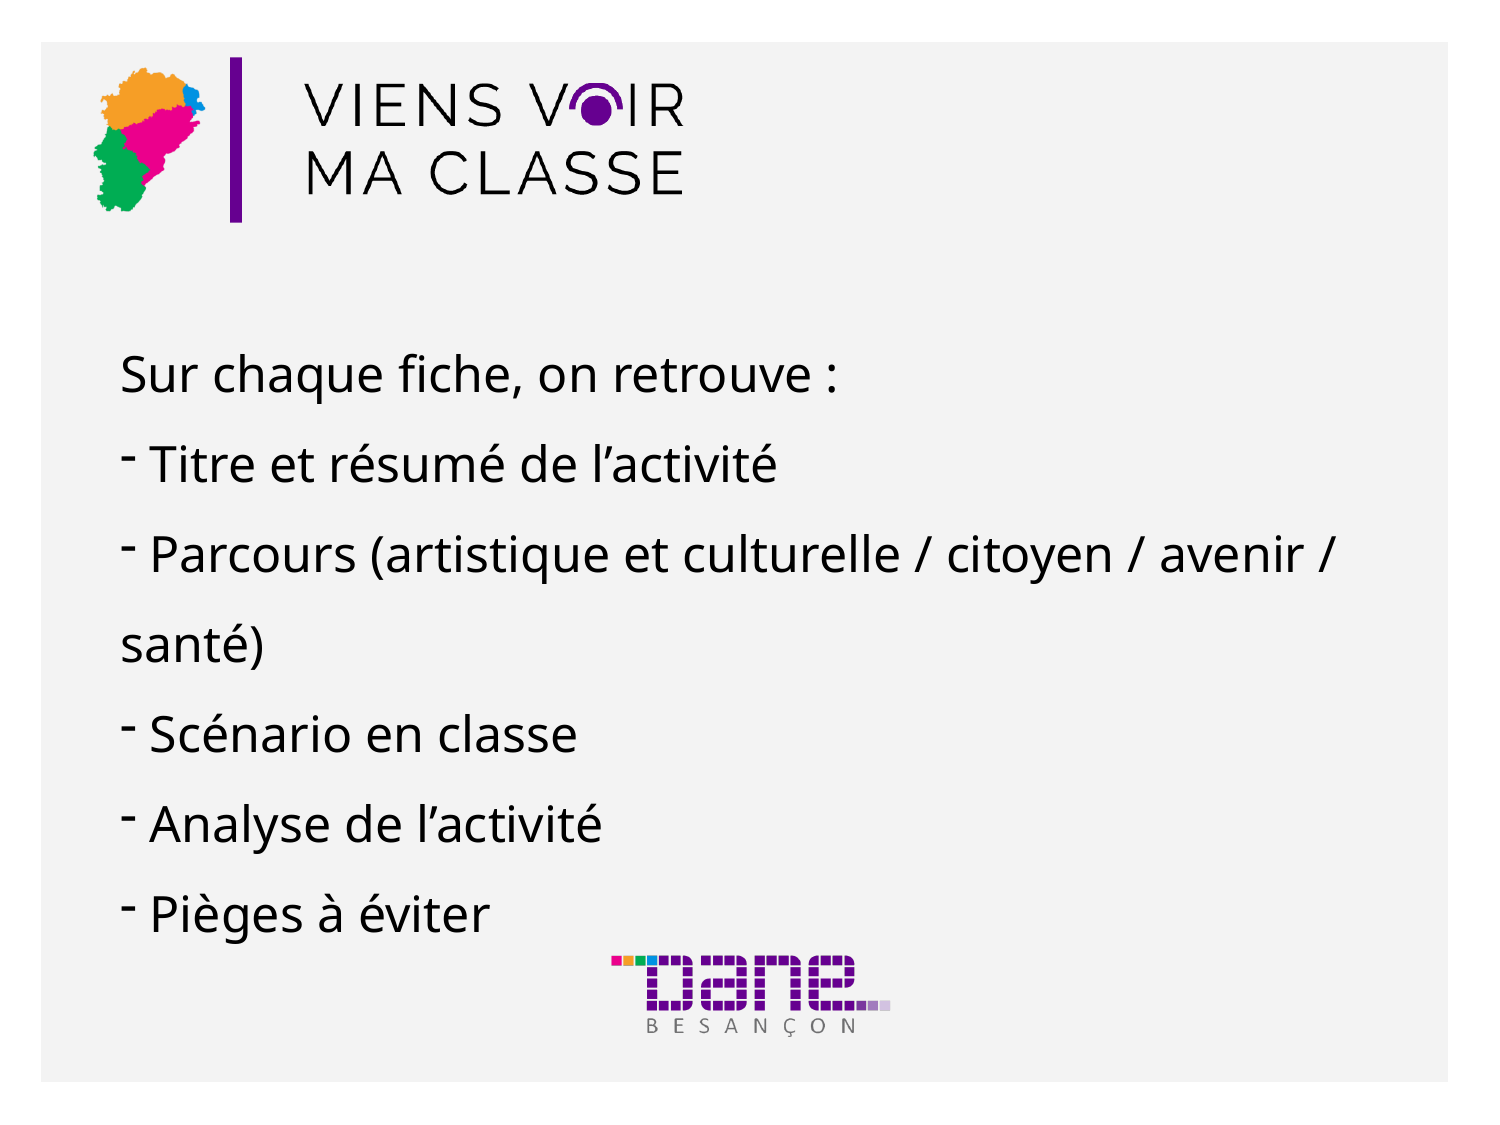

Sur chaque fiche, on retrouve :
 Titre et résumé de l’activité
 Parcours (artistique et culturelle / citoyen / avenir / santé)
 Scénario en classe
 Analyse de l’activité
 Pièges à éviter